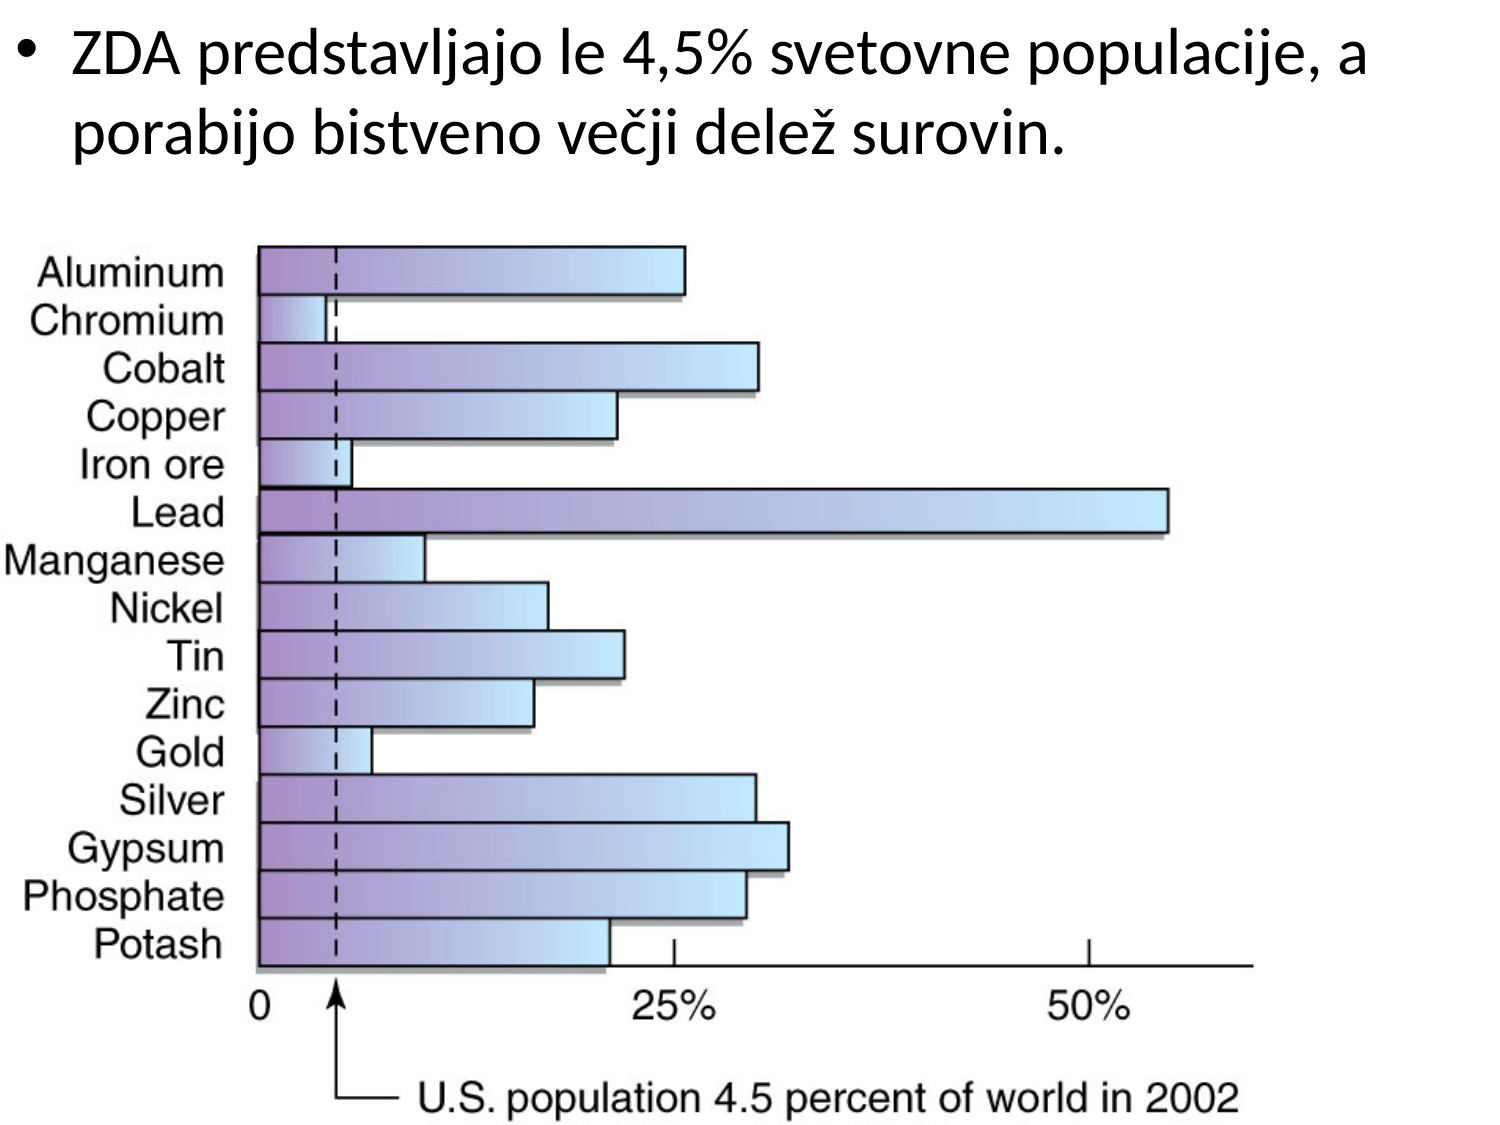

# ZDA predstavljajo le 4,5% svetovne populacije, a porabijo bistveno večji delež surovin.